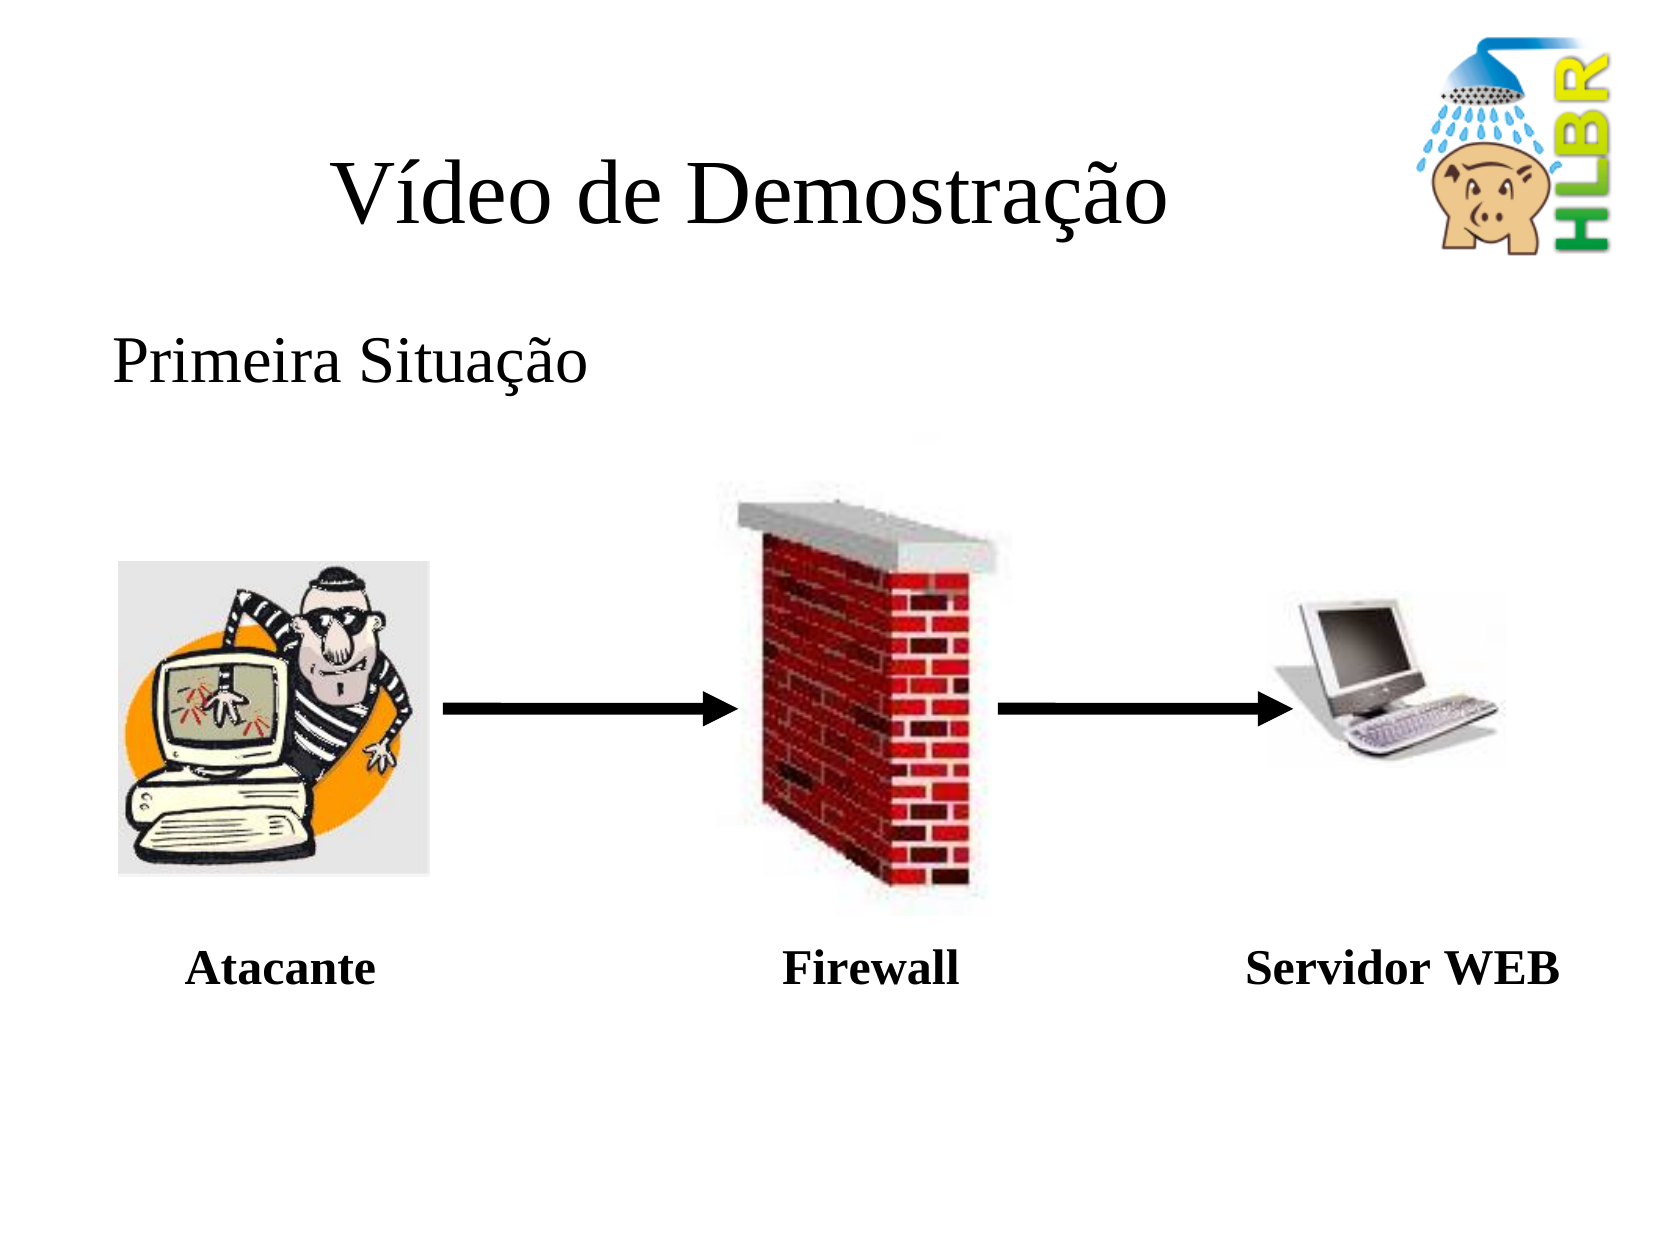

Vídeo de Demostração
Primeira Situação
Atacante
Firewall
Servidor WEB